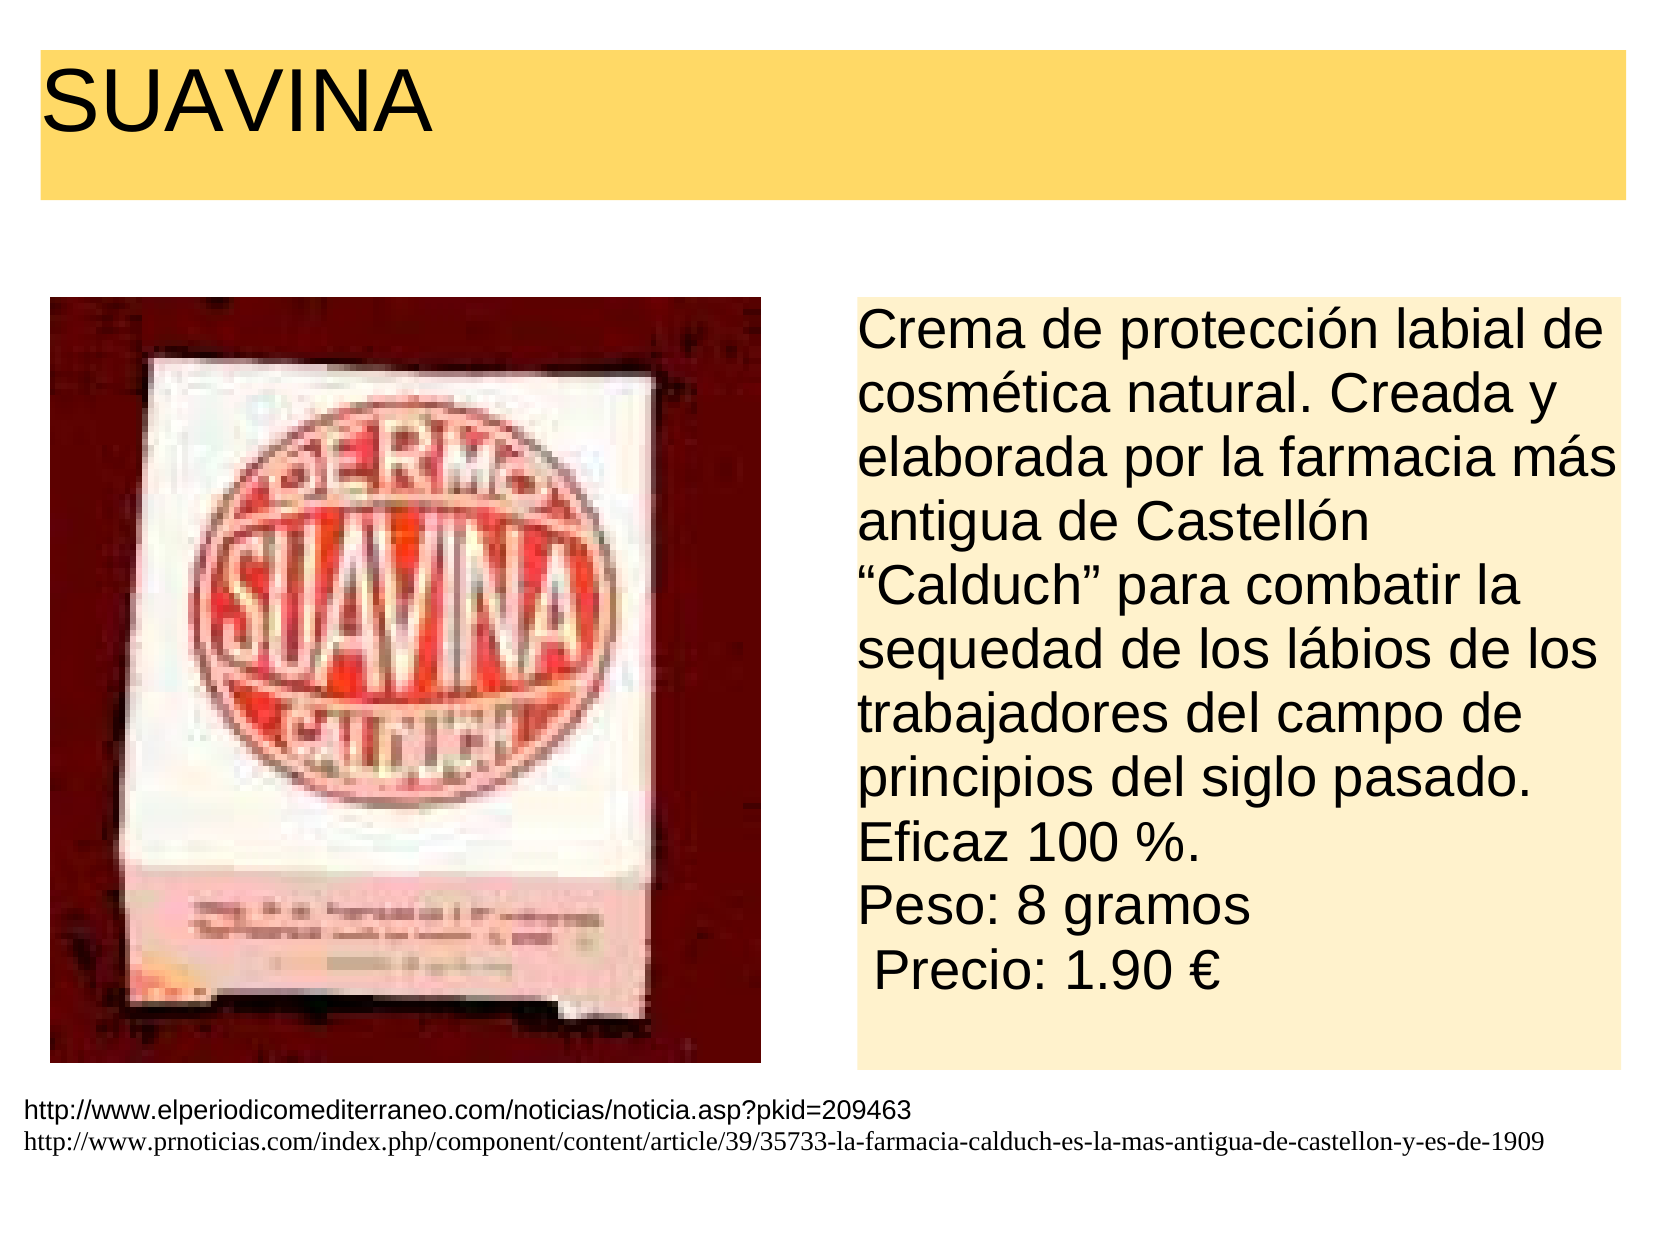

# SUAVINA
Crema de protección labial de cosmética natural. Creada y elaborada por la farmacia más antigua de Castellón “Calduch” para combatir la sequedad de los lábios de los trabajadores del campo de principios del siglo pasado. Eficaz 100 %.
Peso: 8 gramos
 Precio: 1.90 €
http://www.elperiodicomediterraneo.com/noticias/noticia.asp?pkid=209463
http://www.prnoticias.com/index.php/component/content/article/39/35733-la-farmacia-calduch-es-la-mas-antigua-de-castellon-y-es-de-1909